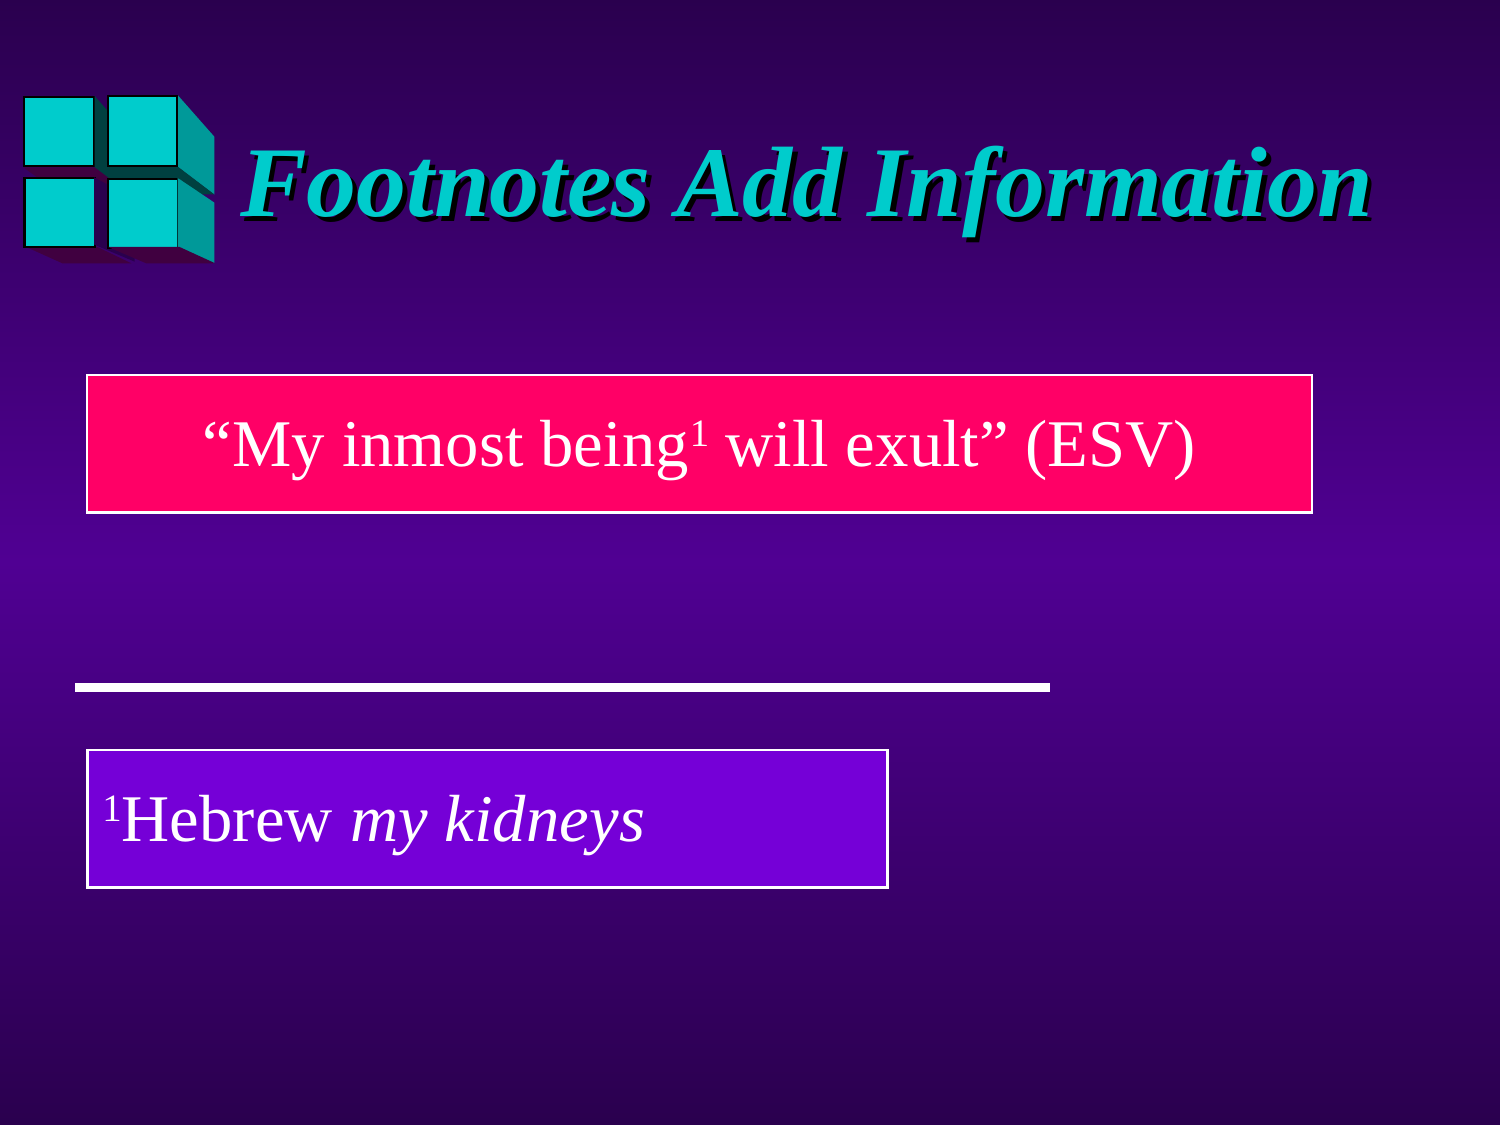

# Footnotes Add Information
“My inmost being1 will exult” (ESV)
1Hebrew my kidneys